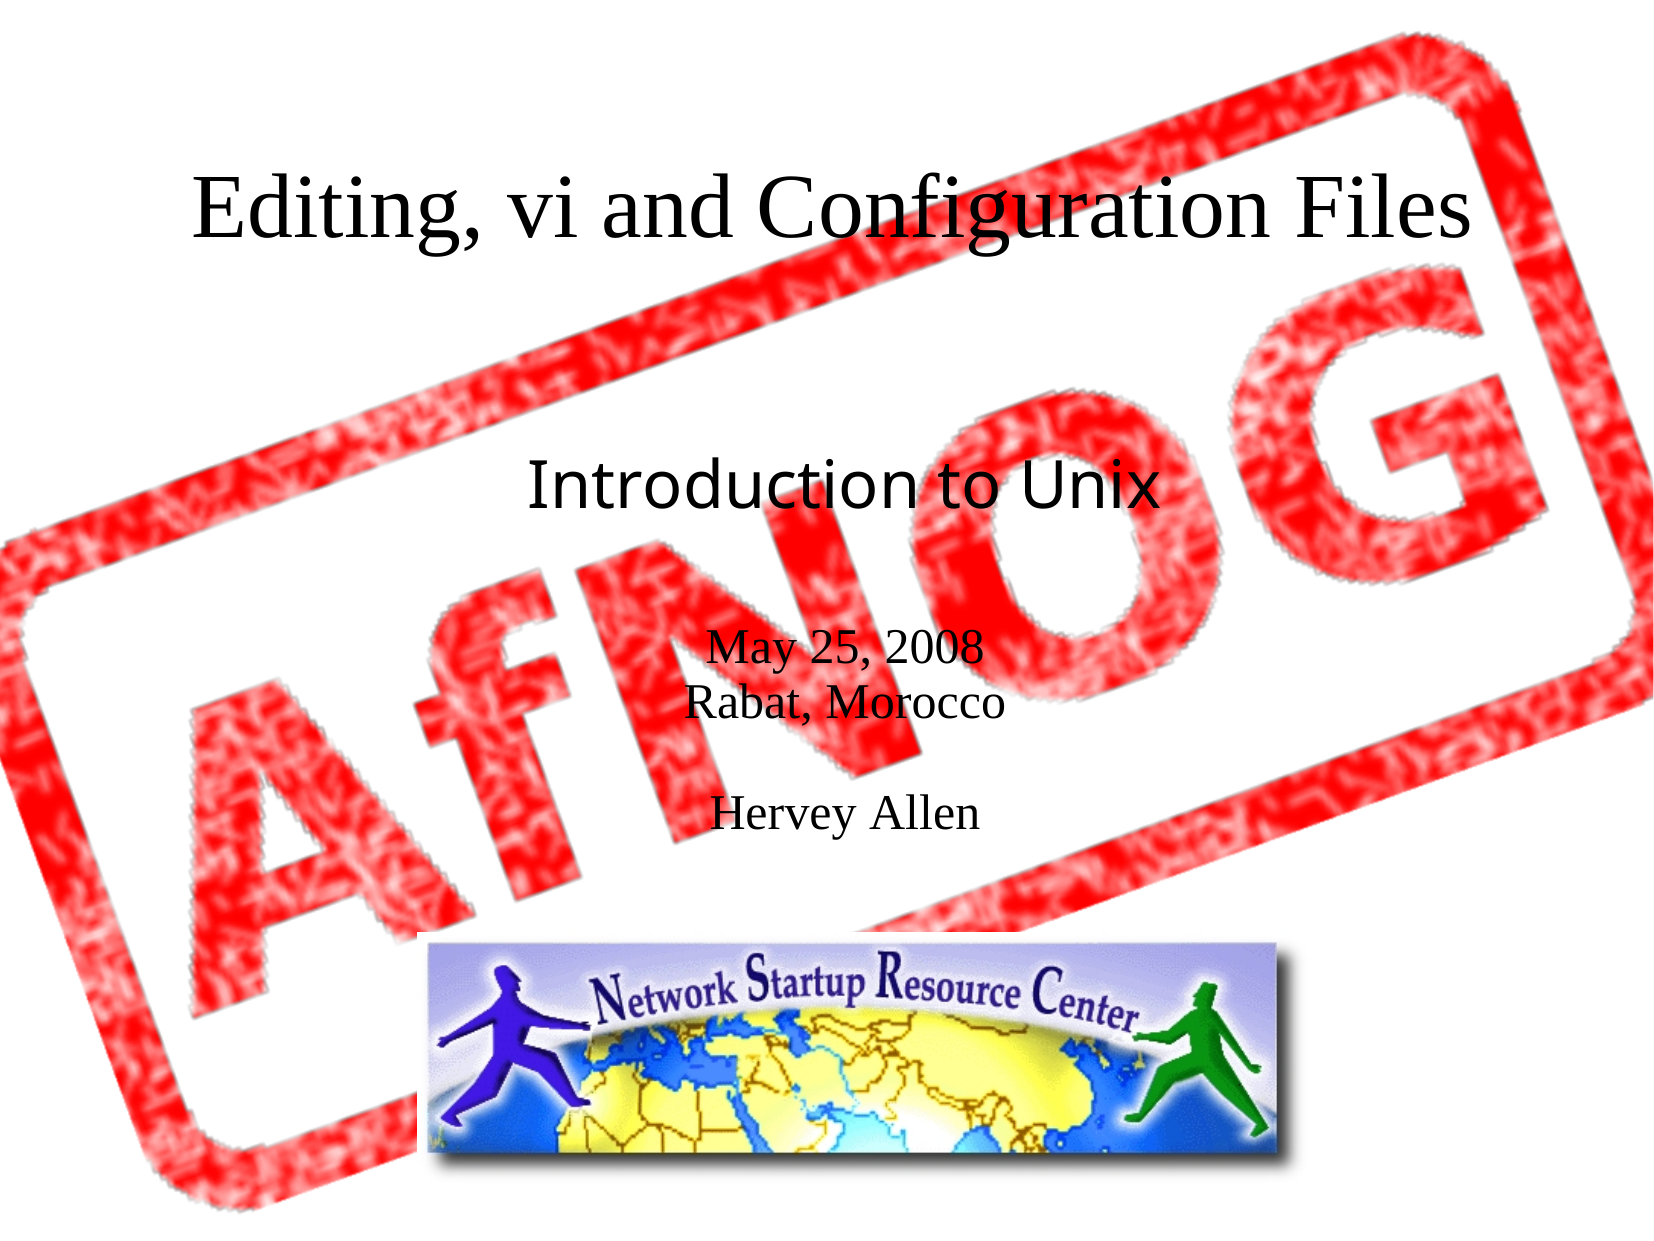

# Editing, vi and Configuration Files
Introduction to Unix
May 25, 2008
Rabat, Morocco
Hervey Allen